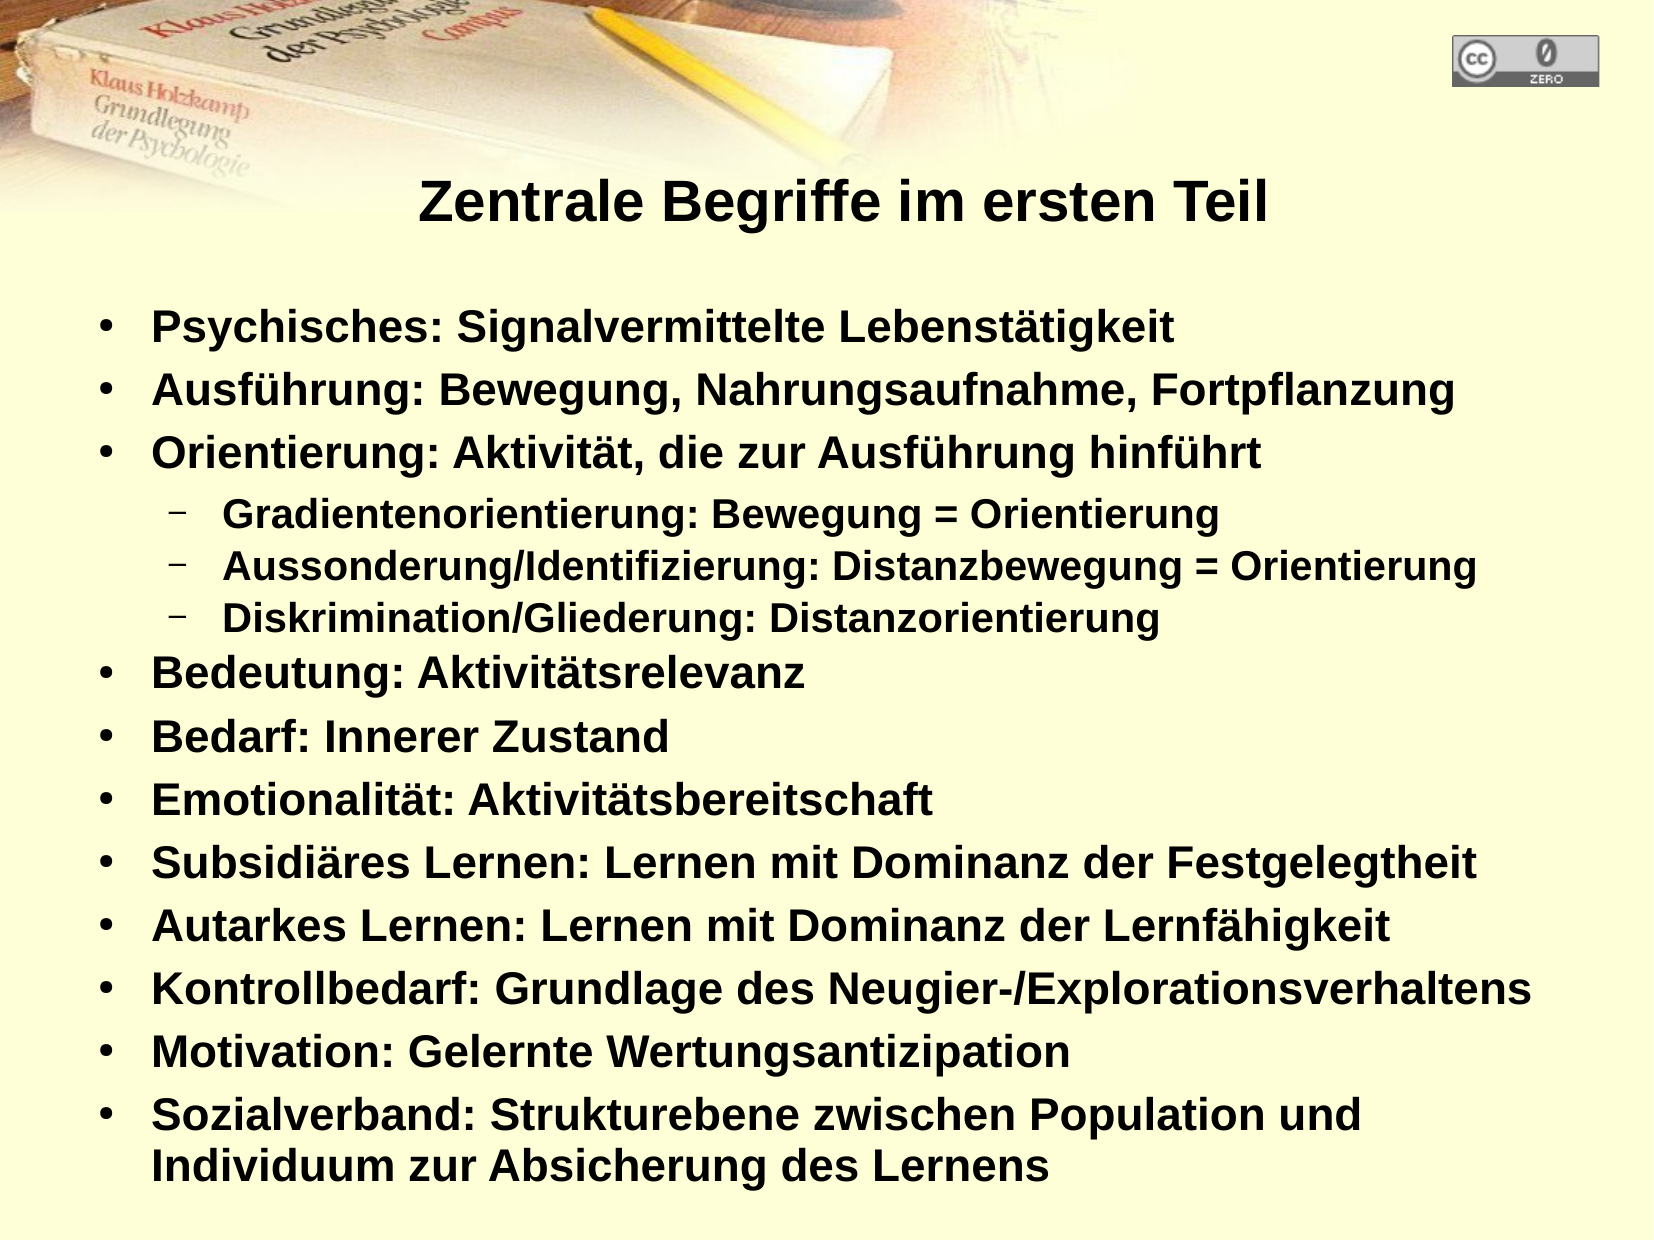

# Zentrale Begriffe im ersten Teil
Psychisches: Signalvermittelte Lebenstätigkeit
Ausführung: Bewegung, Nahrungsaufnahme, Fortpflanzung
Orientierung: Aktivität, die zur Ausführung hinführt
Gradientenorientierung: Bewegung = Orientierung
Aussonderung/Identifizierung: Distanzbewegung = Orientierung
Diskrimination/Gliederung: Distanzorientierung
Bedeutung: Aktivitätsrelevanz
Bedarf: Innerer Zustand
Emotionalität: Aktivitätsbereitschaft
Subsidiäres Lernen: Lernen mit Dominanz der Festgelegtheit
Autarkes Lernen: Lernen mit Dominanz der Lernfähigkeit
Kontrollbedarf: Grundlage des Neugier-/Explorationsverhaltens
Motivation: Gelernte Wertungsantizipation
Sozialverband: Strukturebene zwischen Population und Individuum zur Absicherung des Lernens